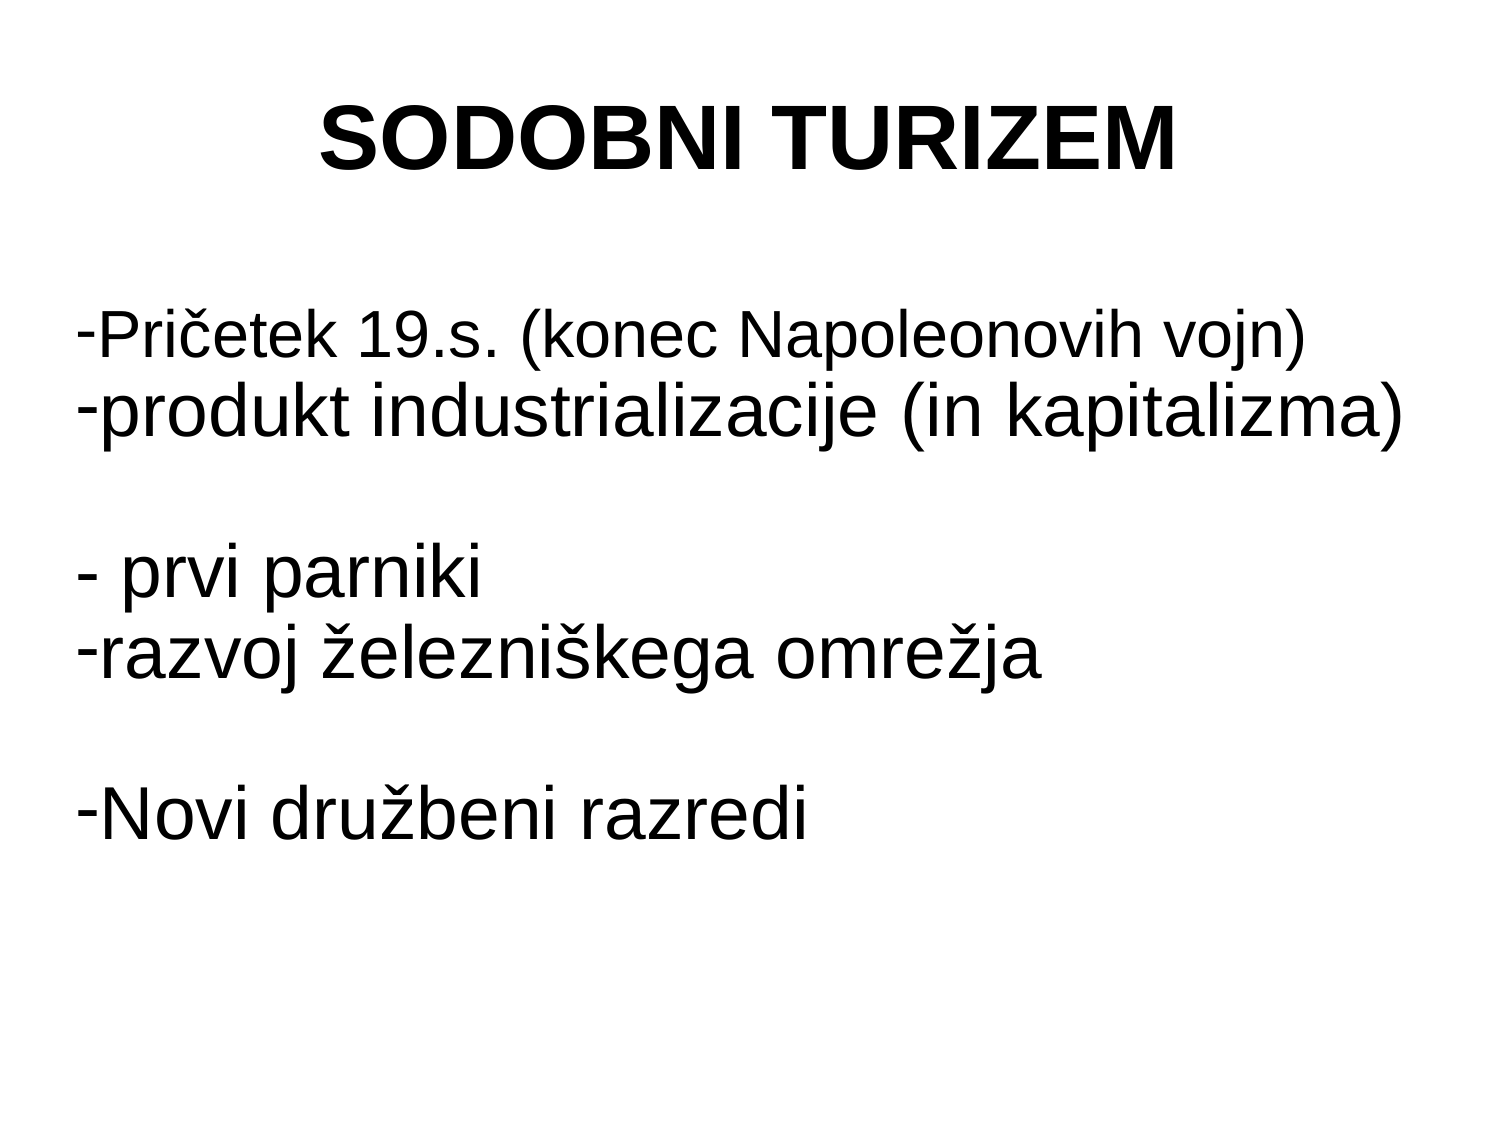

# SODOBNI TURIZEM
Pričetek 19.s. (konec Napoleonovih vojn)
produkt industrializacije (in kapitalizma)
- prvi parniki
razvoj železniškega omrežja
Novi družbeni razredi